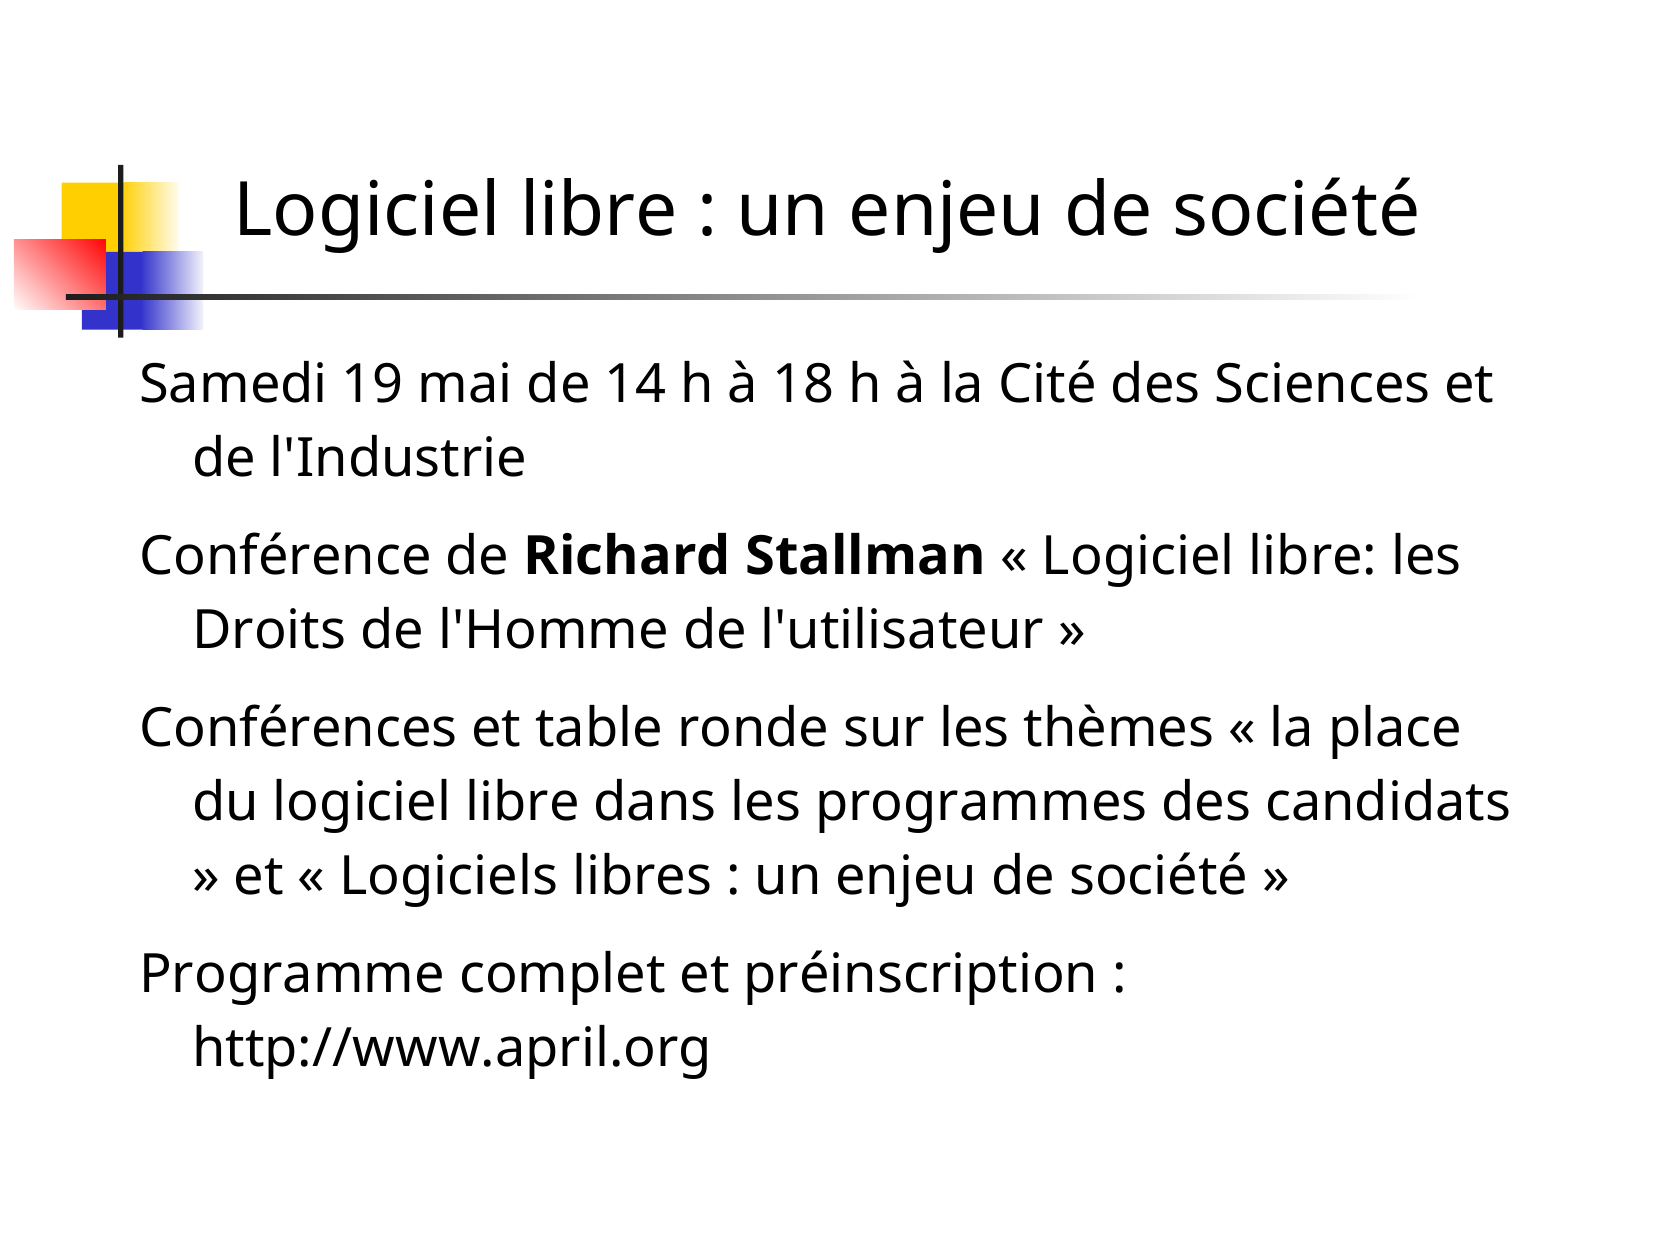

# Logiciel libre : un enjeu de société
Samedi 19 mai de 14 h à 18 h à la Cité des Sciences et de l'Industrie
Conférence de Richard Stallman « Logiciel libre: les Droits de l'Homme de l'utilisateur »
Conférences et table ronde sur les thèmes « la place du logiciel libre dans les programmes des candidats » et « Logiciels libres : un enjeu de société »
Programme complet et préinscription : http://www.april.org